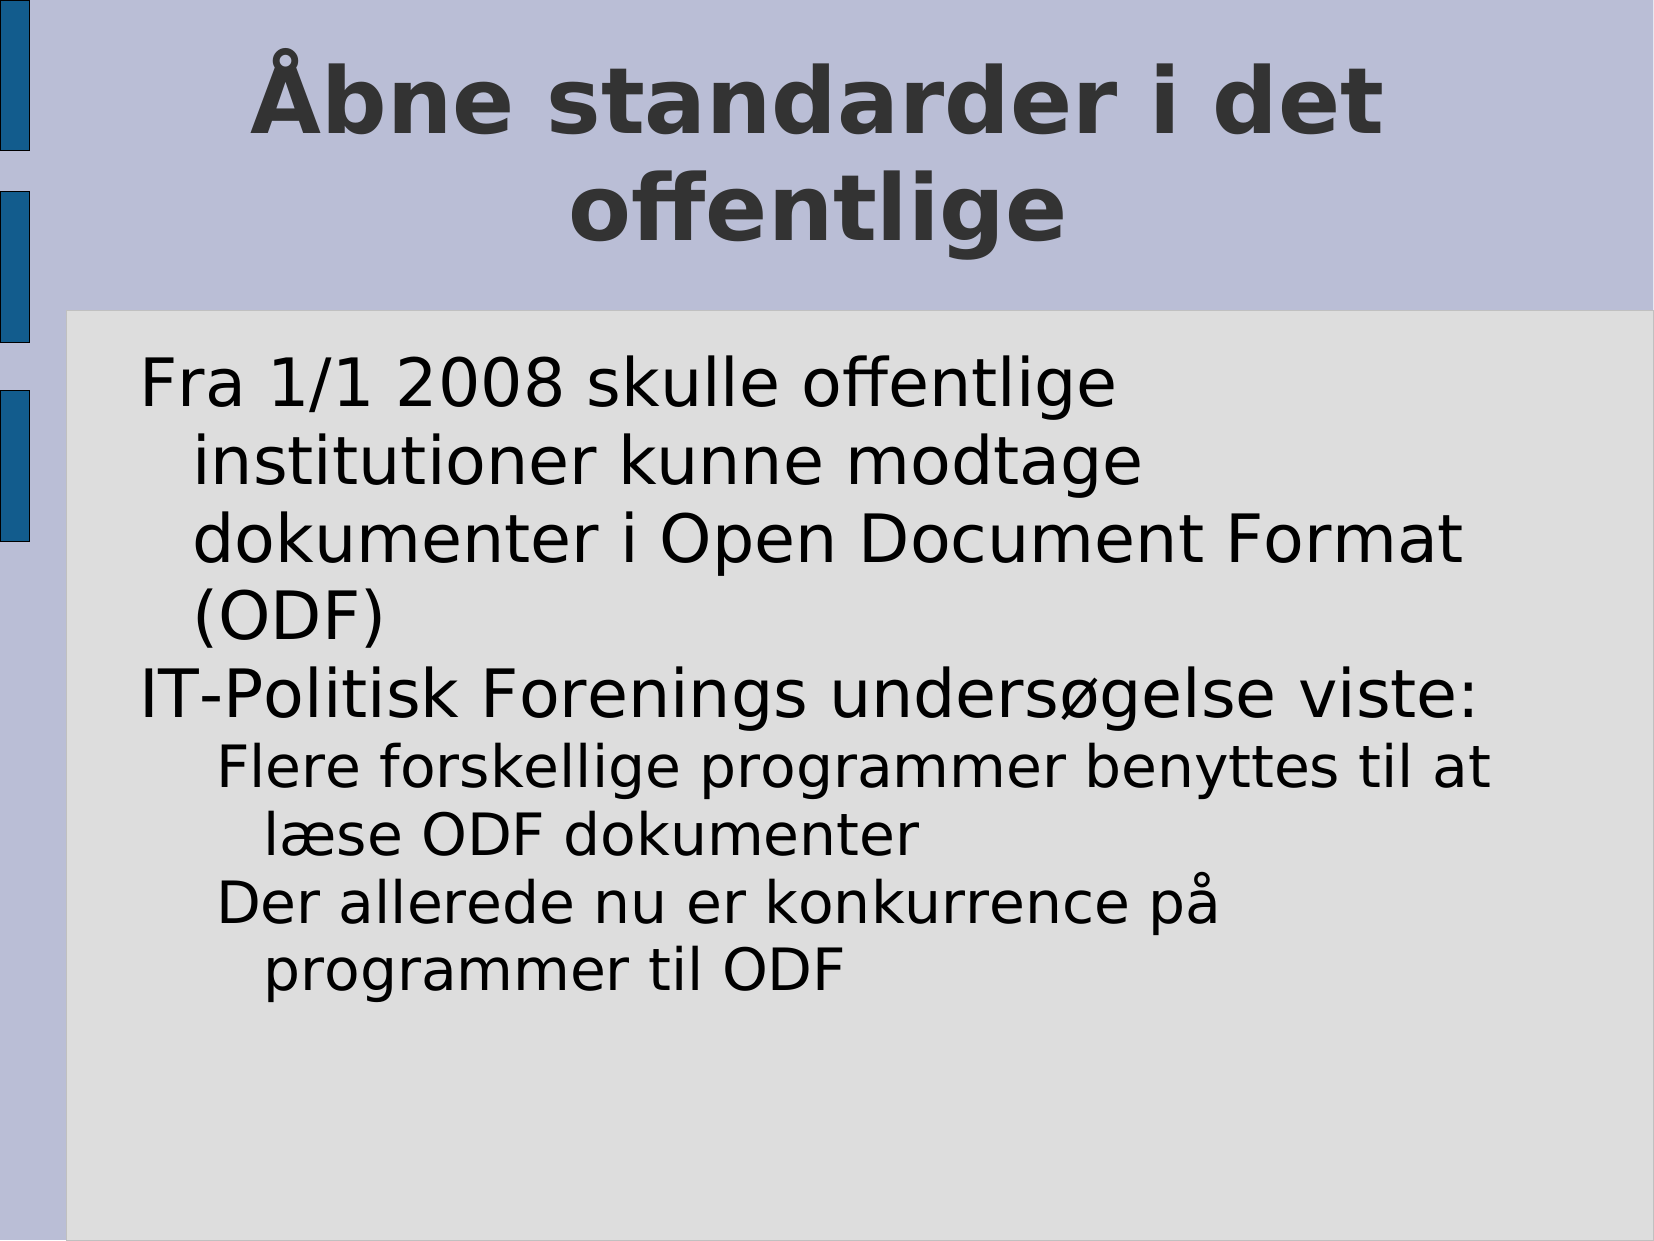

# Åbne standarder i det offentlige
Fra 1/1 2008 skulle offentlige institutioner kunne modtage dokumenter i Open Document Format (ODF)
IT-Politisk Forenings undersøgelse viste:
Flere forskellige programmer benyttes til at læse ODF dokumenter
Der allerede nu er konkurrence på programmer til ODF